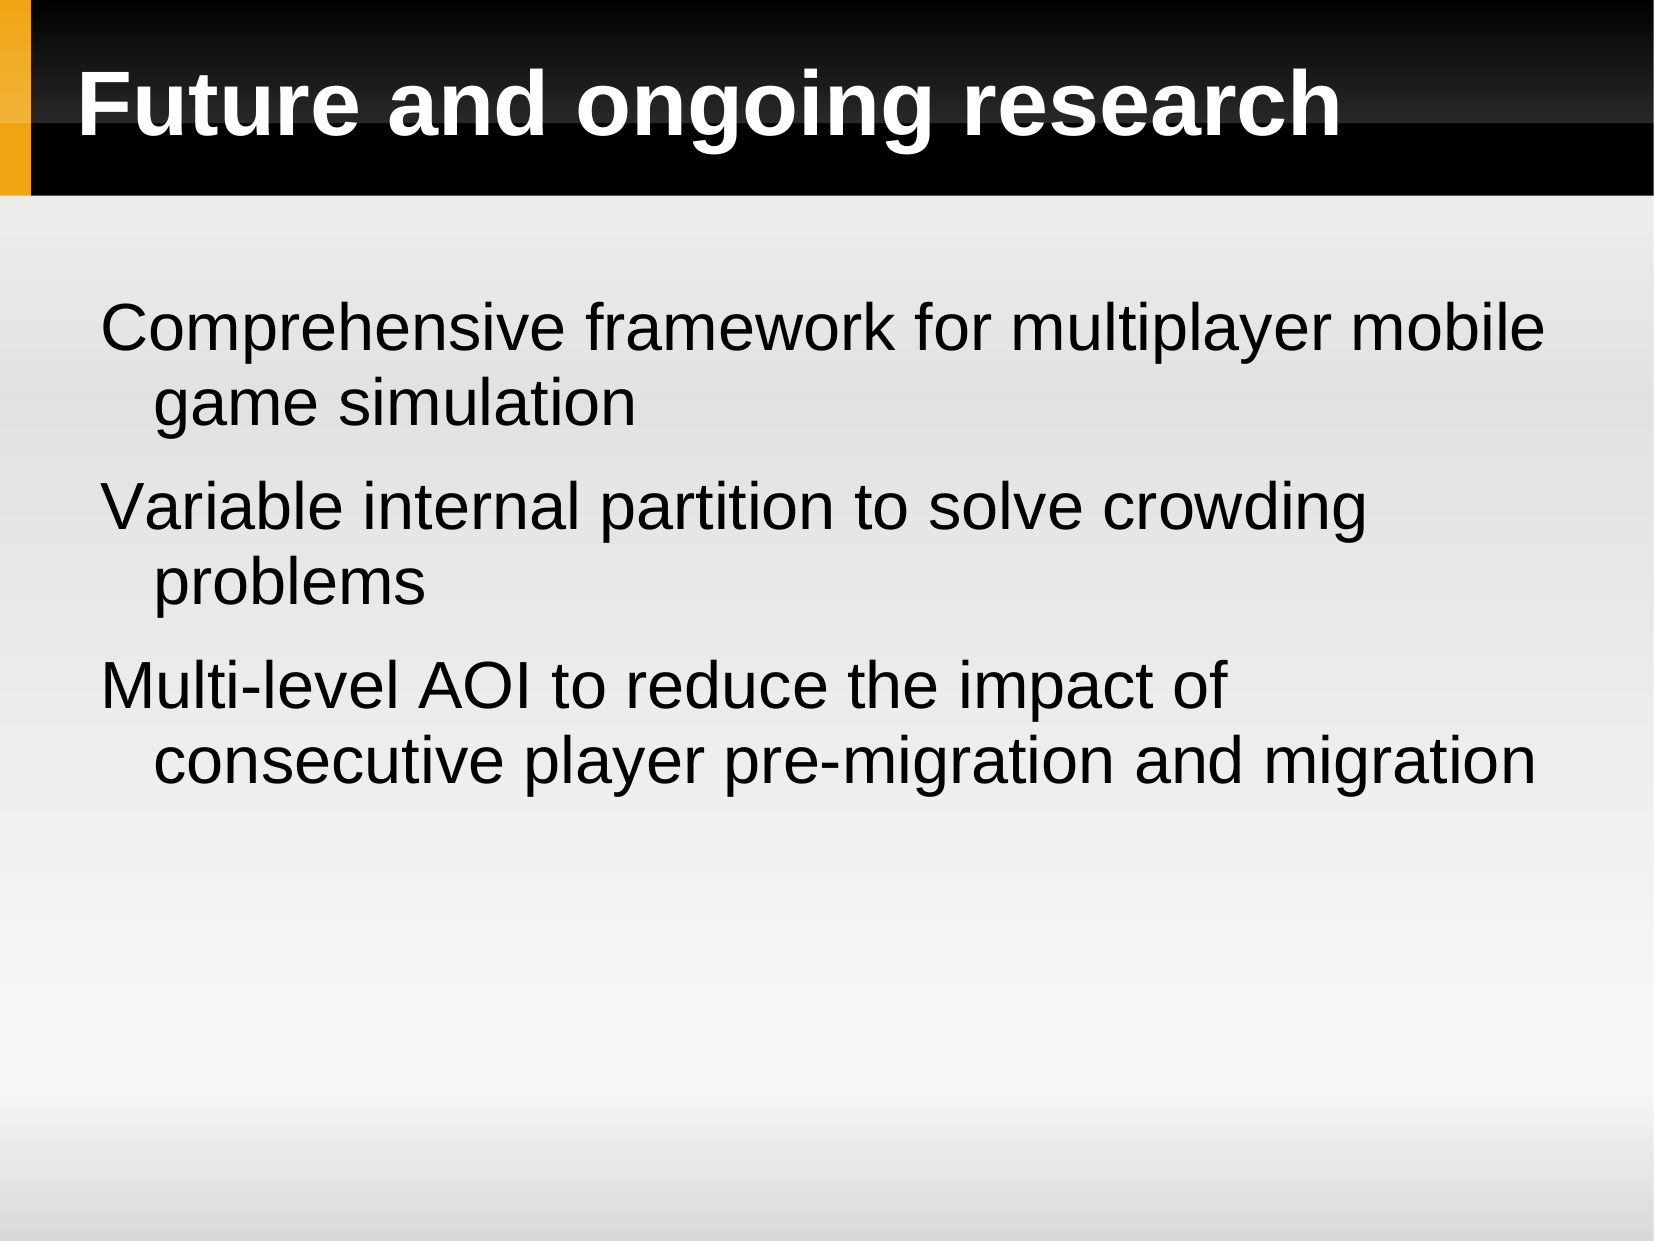

# Future and ongoing research
Comprehensive framework for multiplayer mobile game simulation
Variable internal partition to solve crowding problems
Multi-level AOI to reduce the impact of consecutive player pre-migration and migration